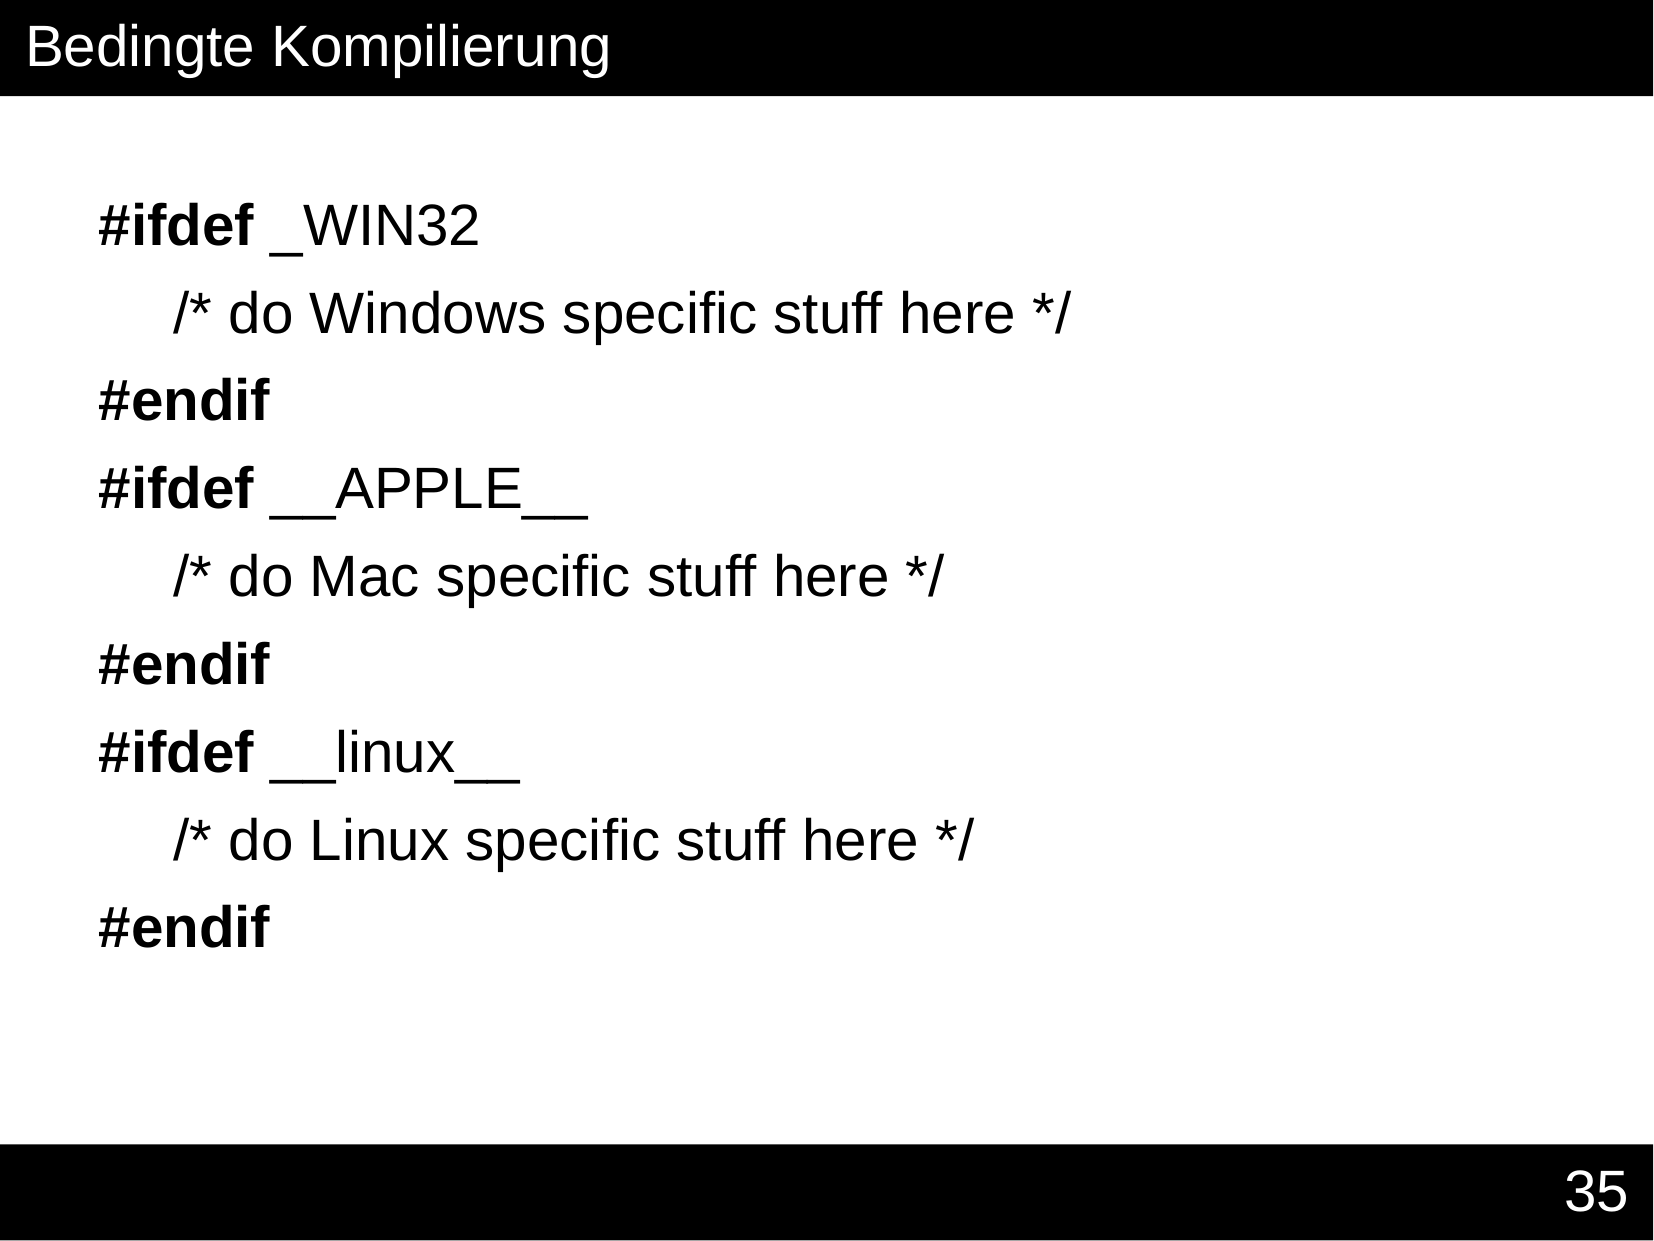

Bedingte Kompilierung
#ifdef _WIN32
	/* do Windows specific stuff here */
#endif
#ifdef __APPLE__
	/* do Mac specific stuff here */
#endif
#ifdef __linux__
	/* do Linux specific stuff here */
#endif
35